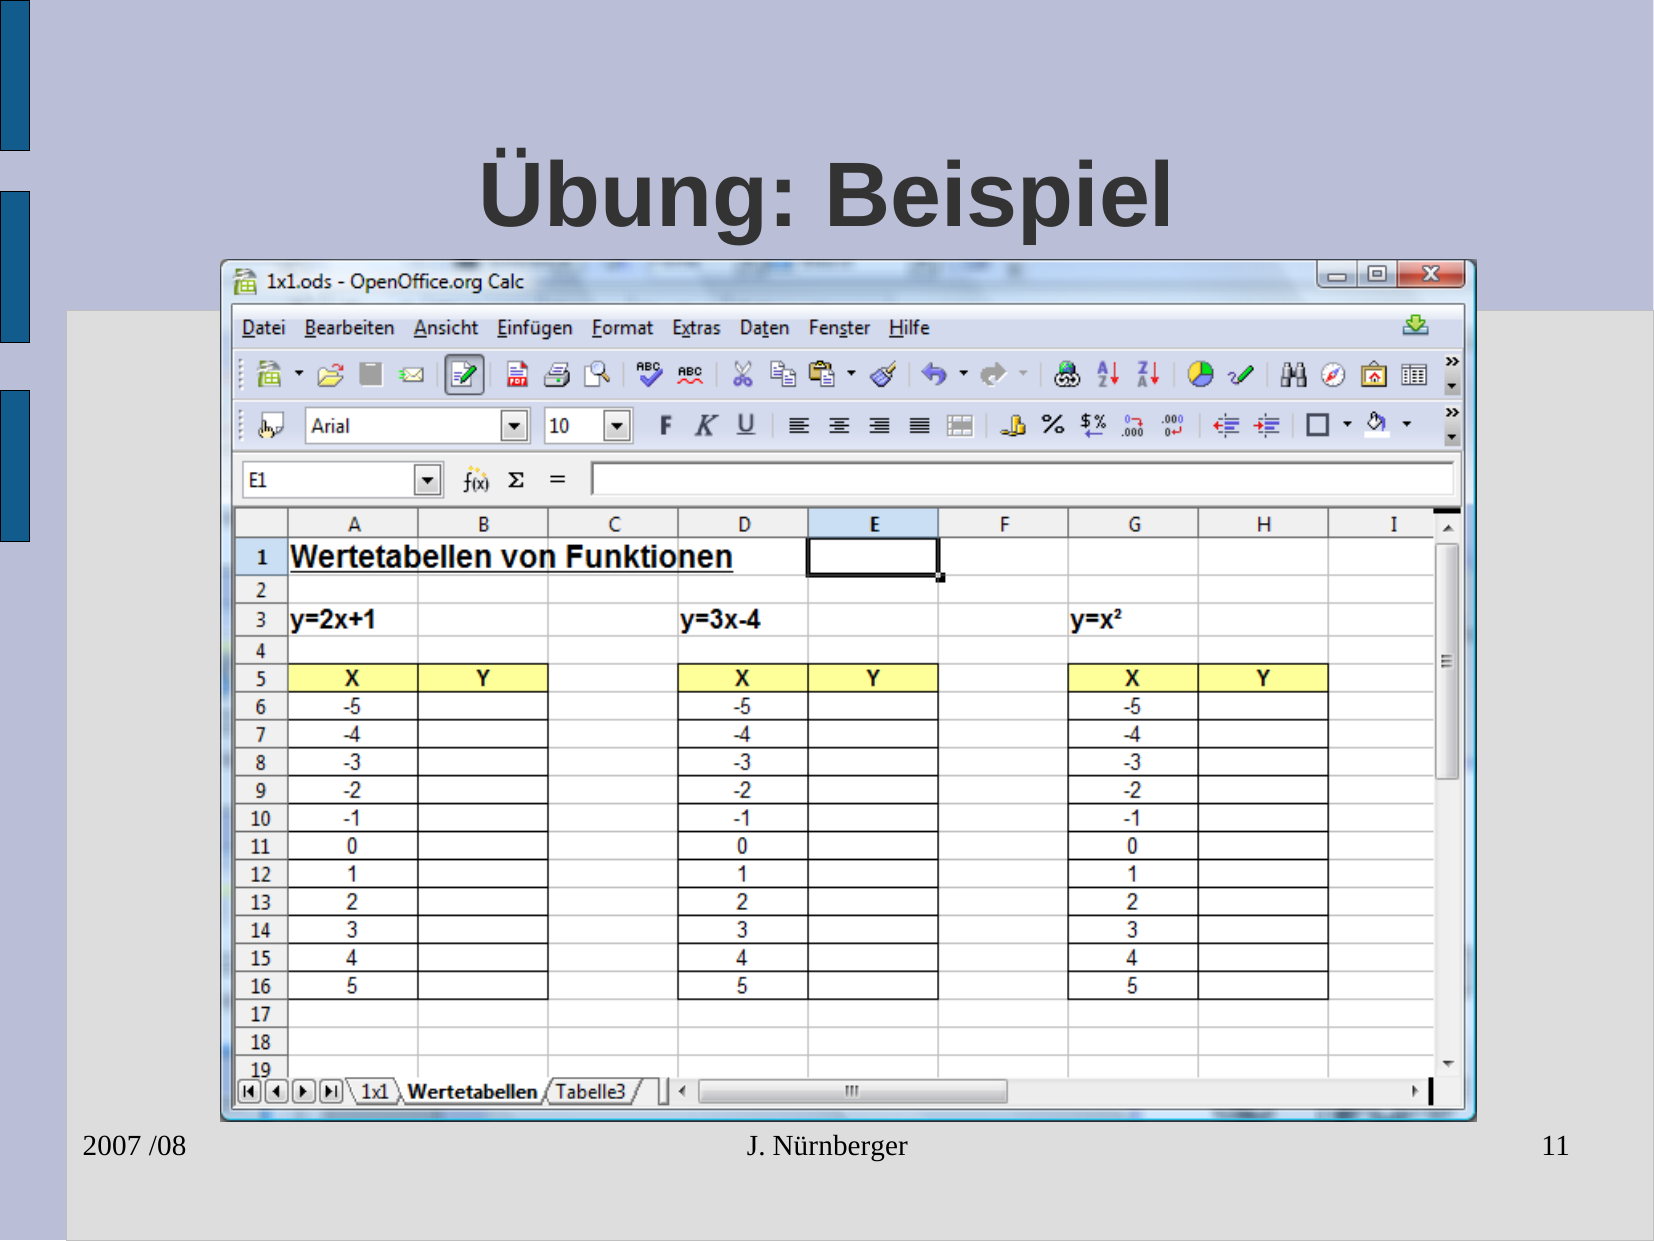

# Übung: Beispiel
2007 /08
J. Nürnberger
11